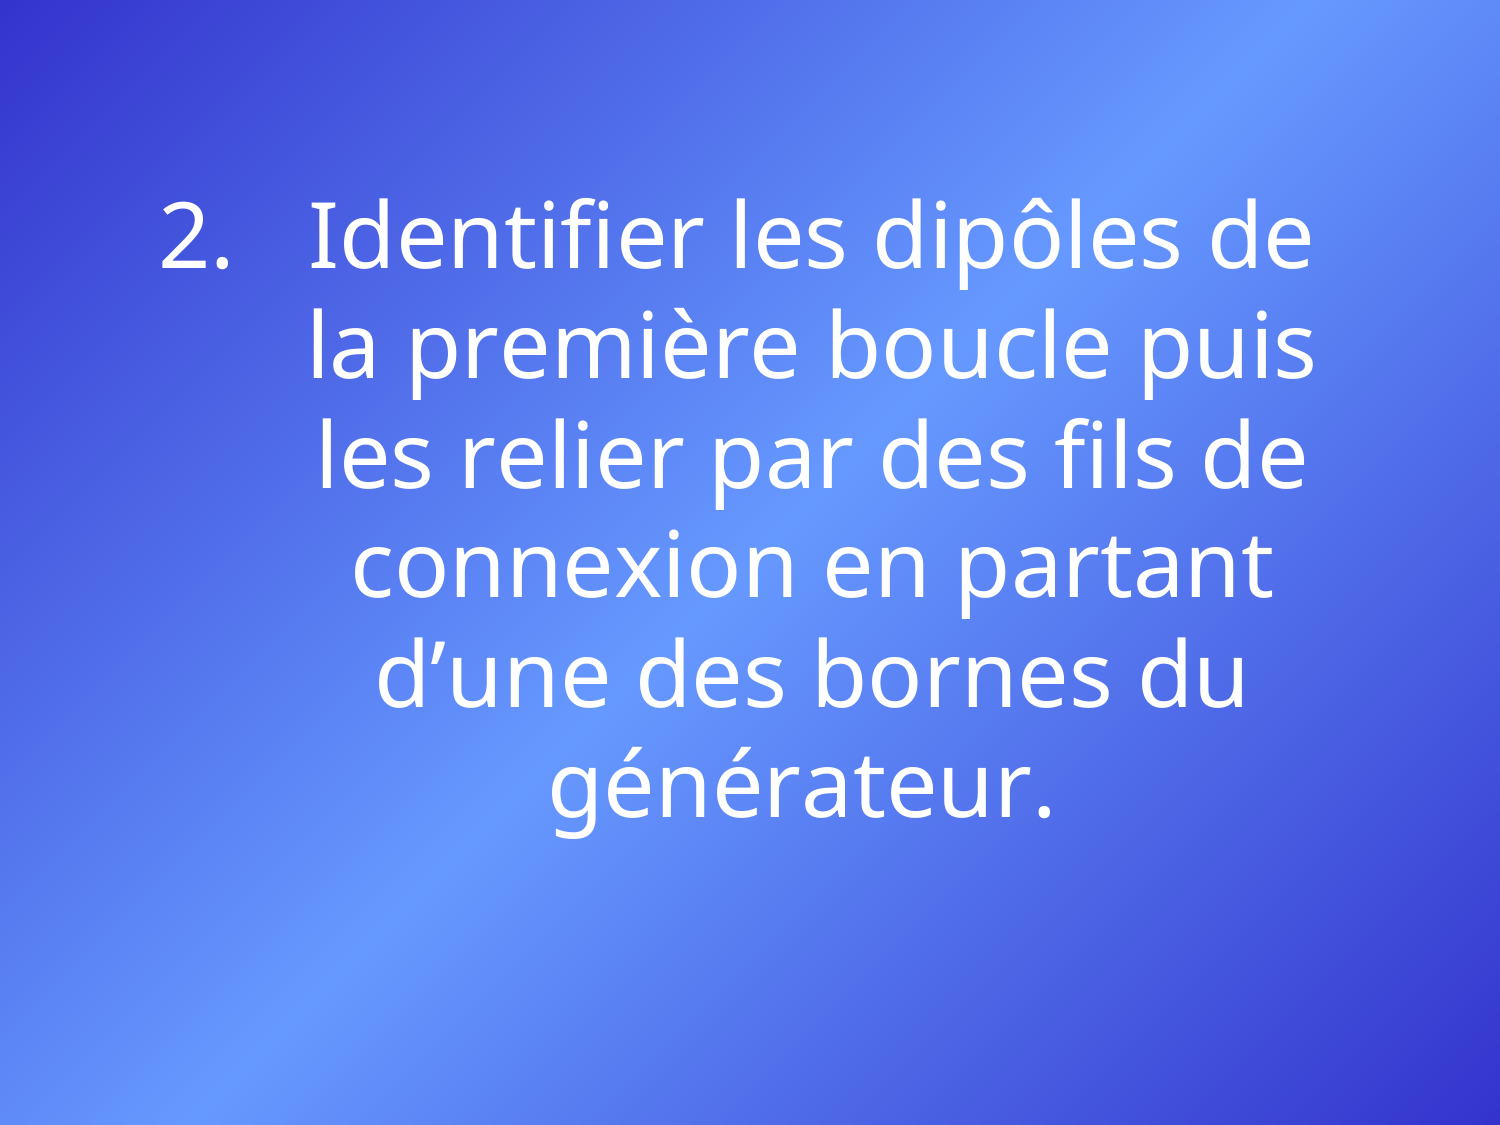

# Identifier les dipôles de la première boucle puis les relier par des fils de connexion en partant d’une des bornes du générateur.